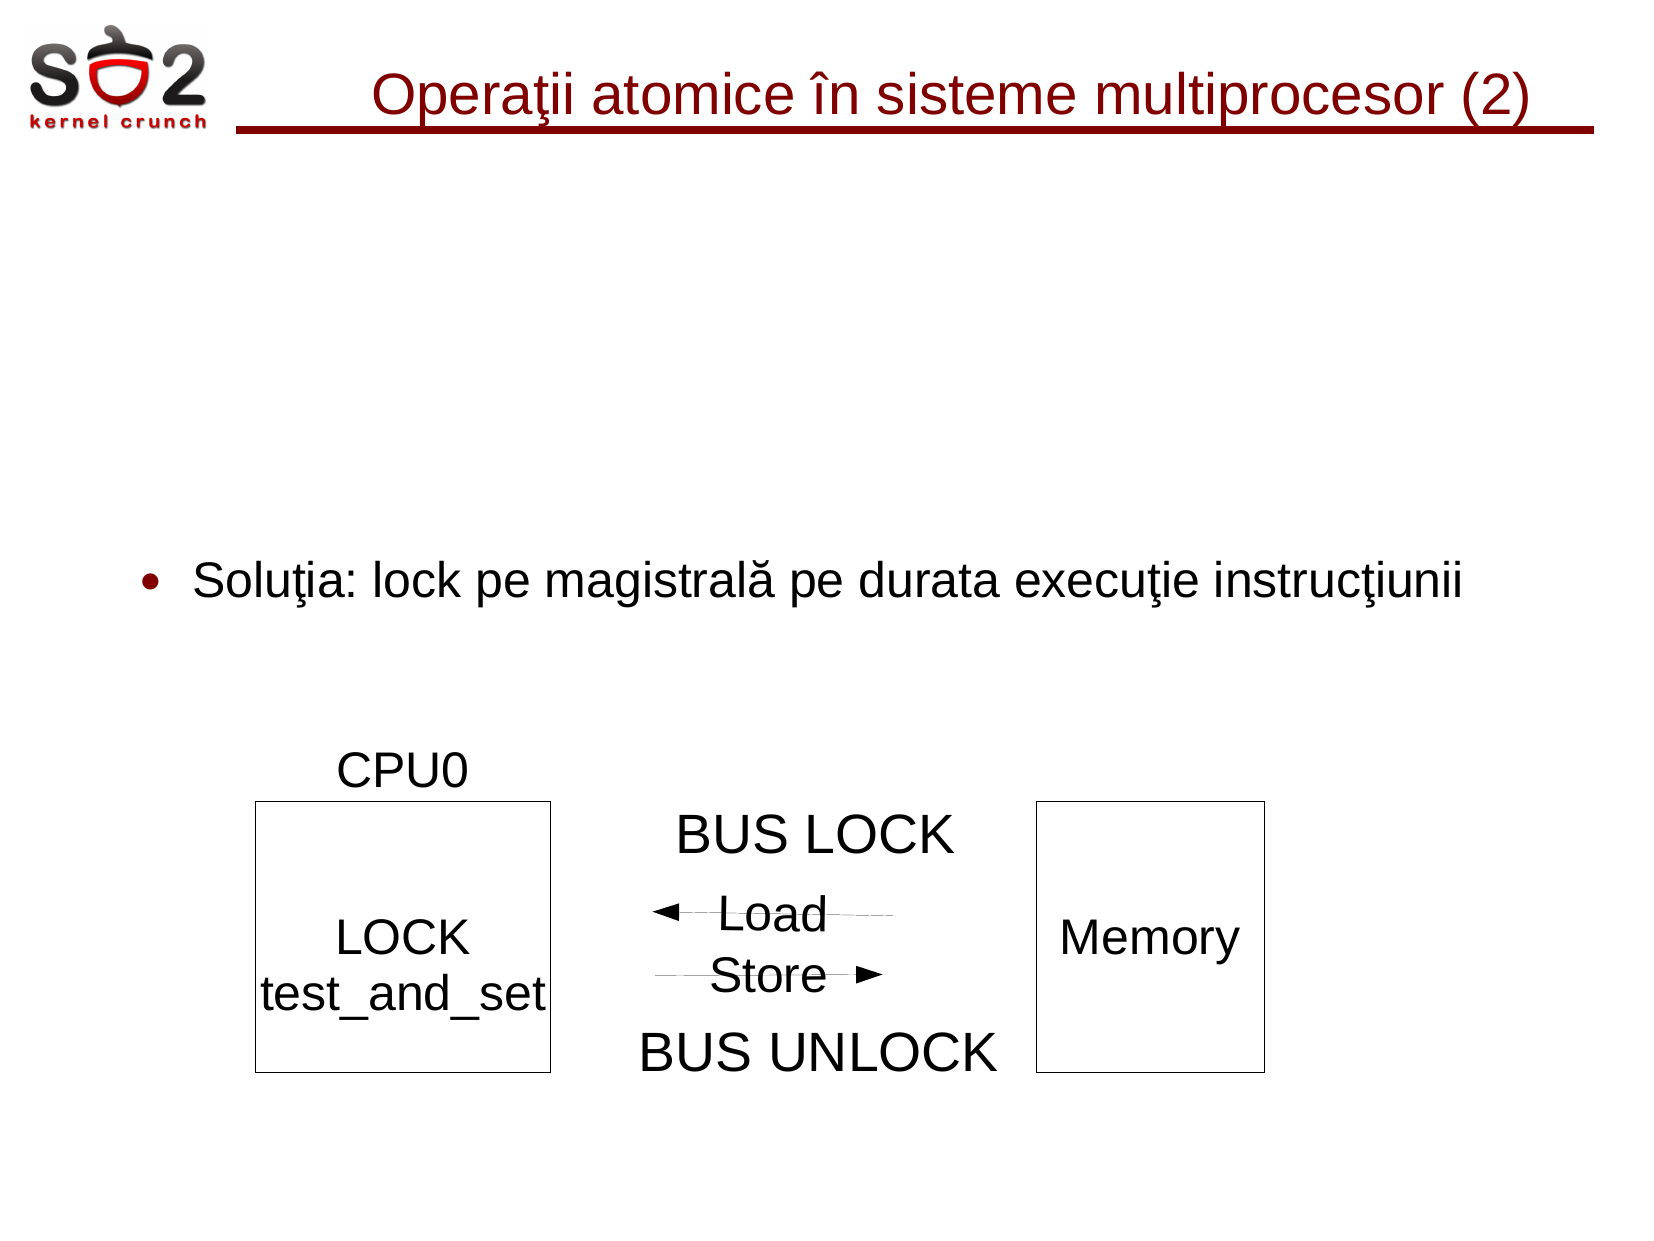

# Operaţii atomice în sisteme multiprocesor (2)
Soluţia: lock pe magistrală pe durata execuţie instrucţiunii
BUS LOCK
CPU0
LOCK
test_and_set
Memory
Load
Store
BUS UNLOCK